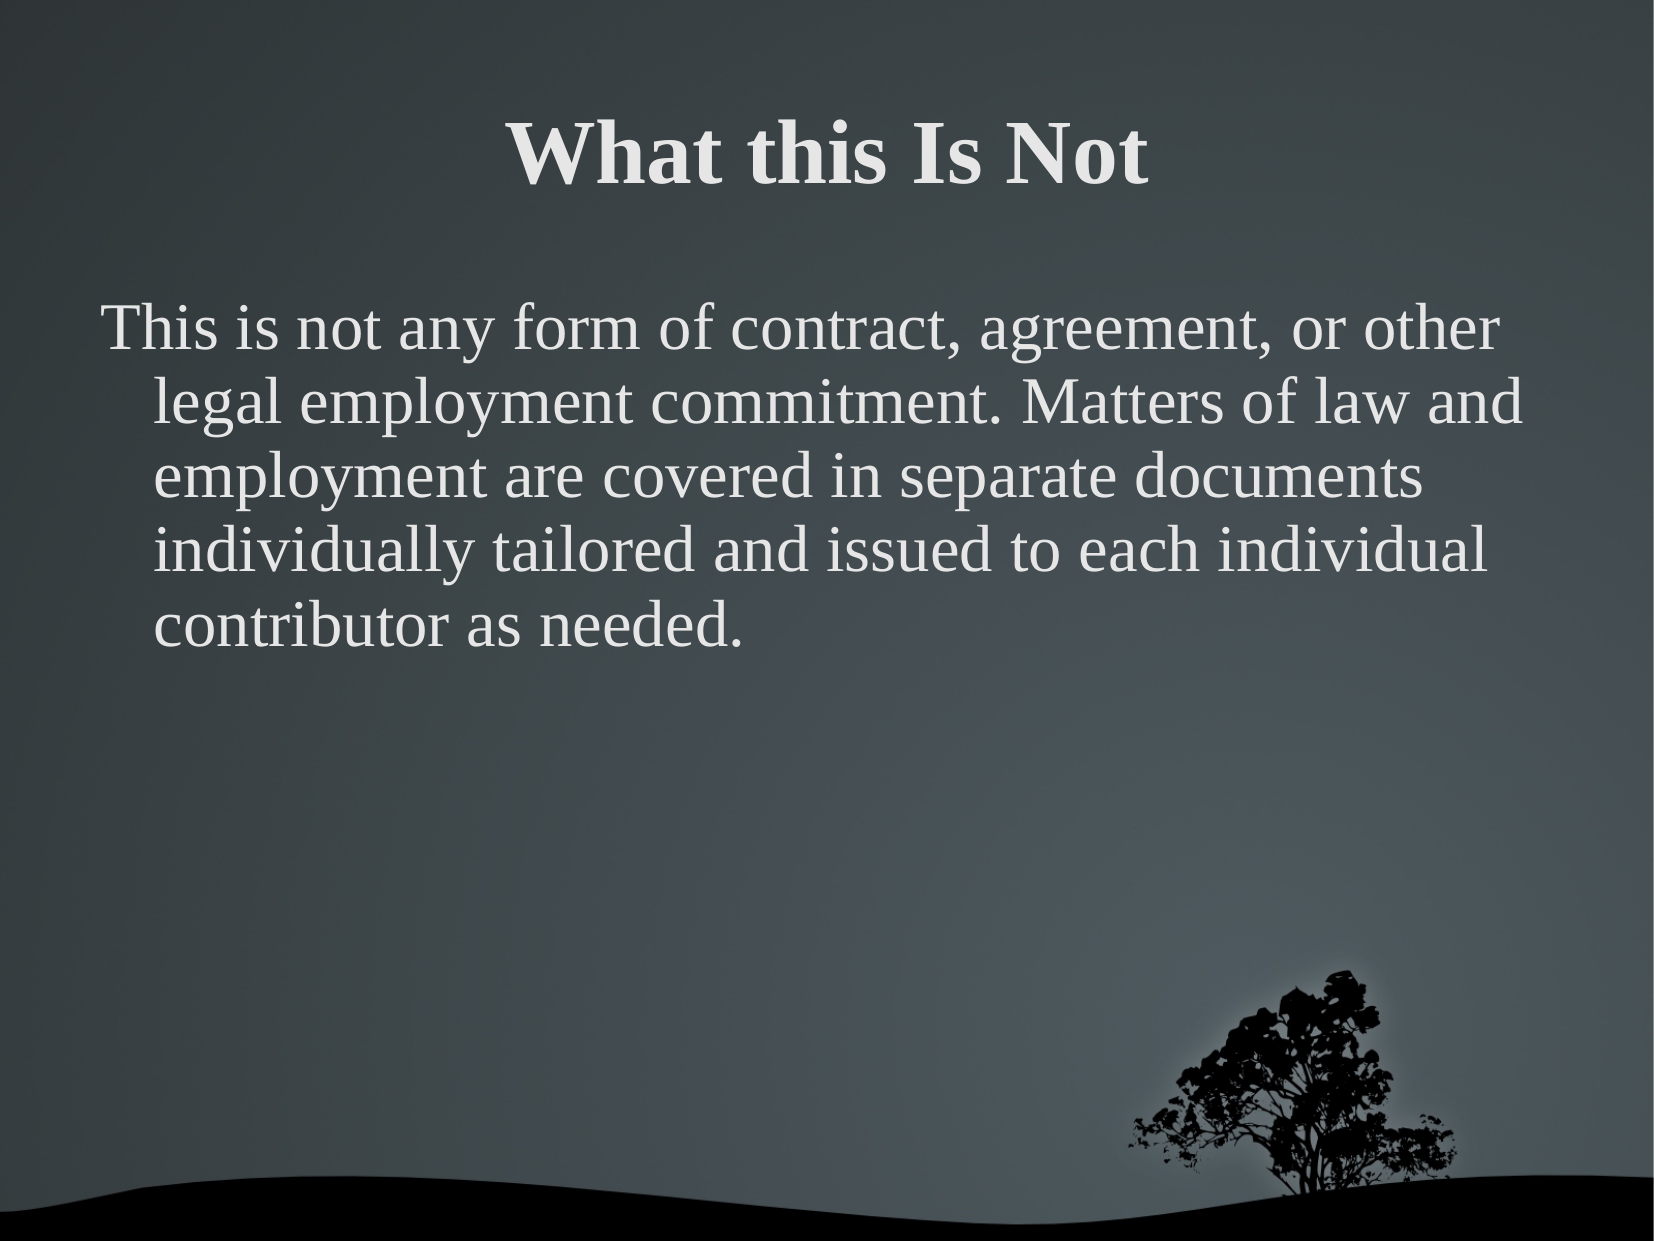

# What this Is Not
This is not any form of contract, agreement, or other legal employment commitment. Matters of law and employment are covered in separate documents individually tailored and issued to each individual contributor as needed.